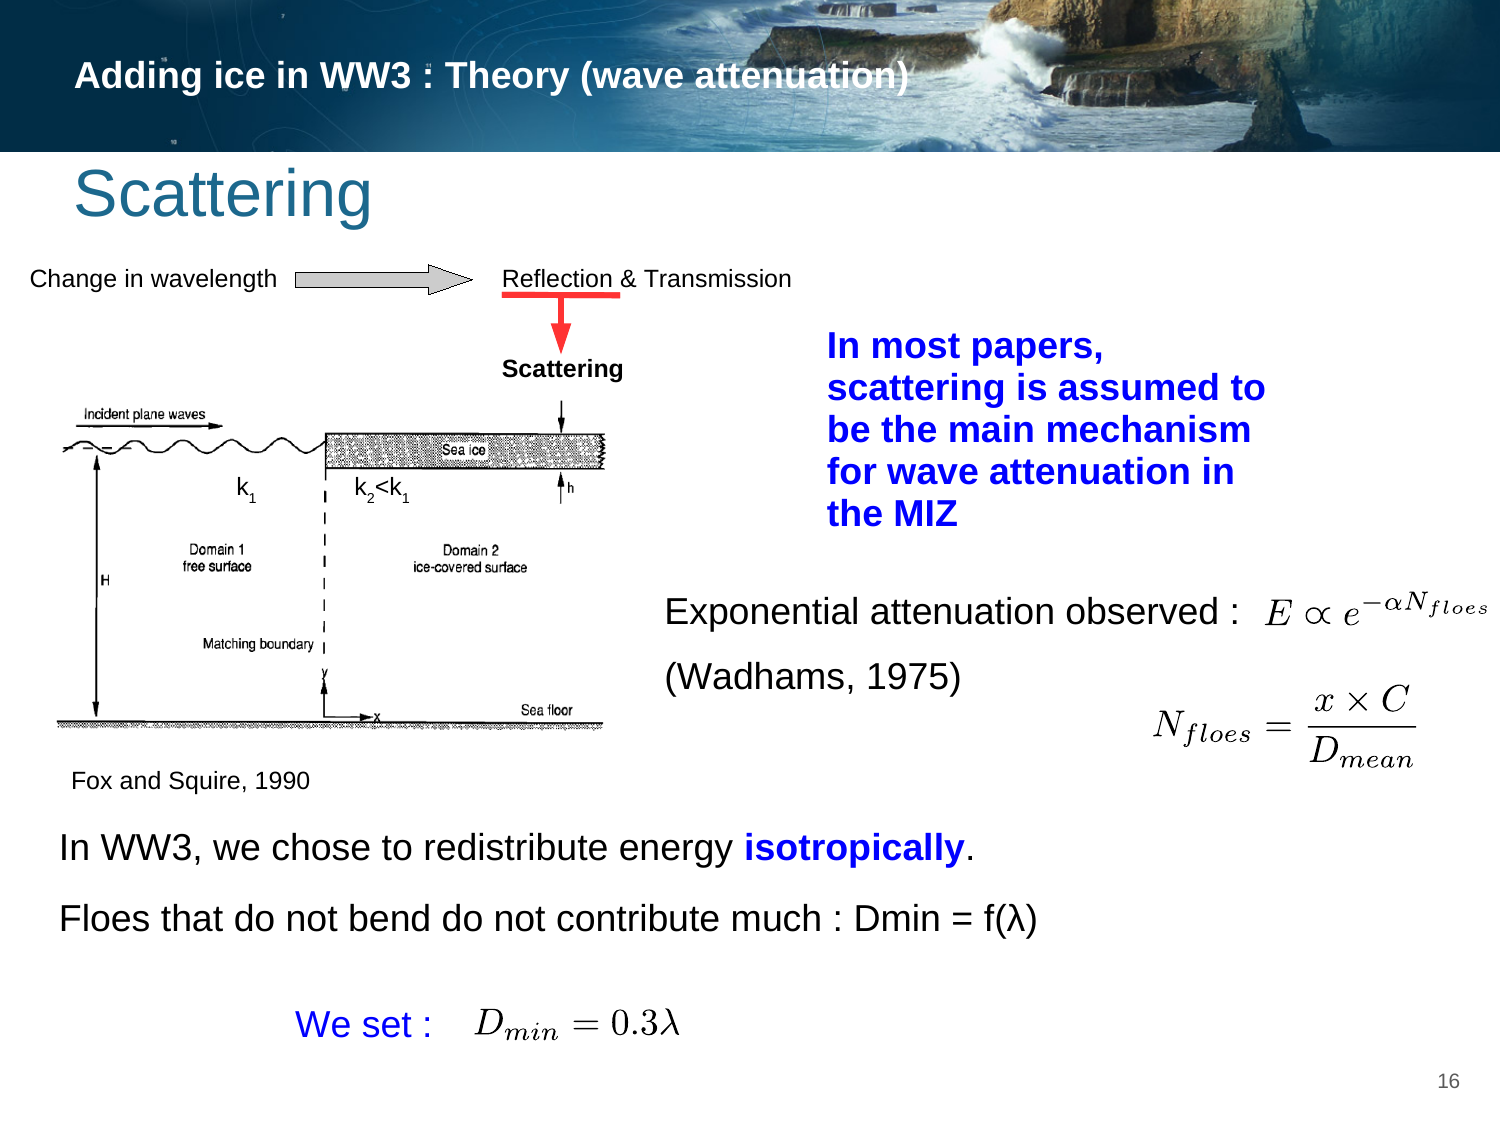

Adding ice in WW3 : Theory (wave attenuation)
# Scattering
Change in wavelength
Reflection & Transmission
In most papers, scattering is assumed to be the main mechanism for wave attenuation in the MIZ
Scattering
k1
k2<k1
Exponential attenuation observed :
(Wadhams, 1975)
Fox and Squire, 1990
In WW3, we chose to redistribute energy isotropically.
Floes that do not bend do not contribute much : Dmin = f(λ)
We set :